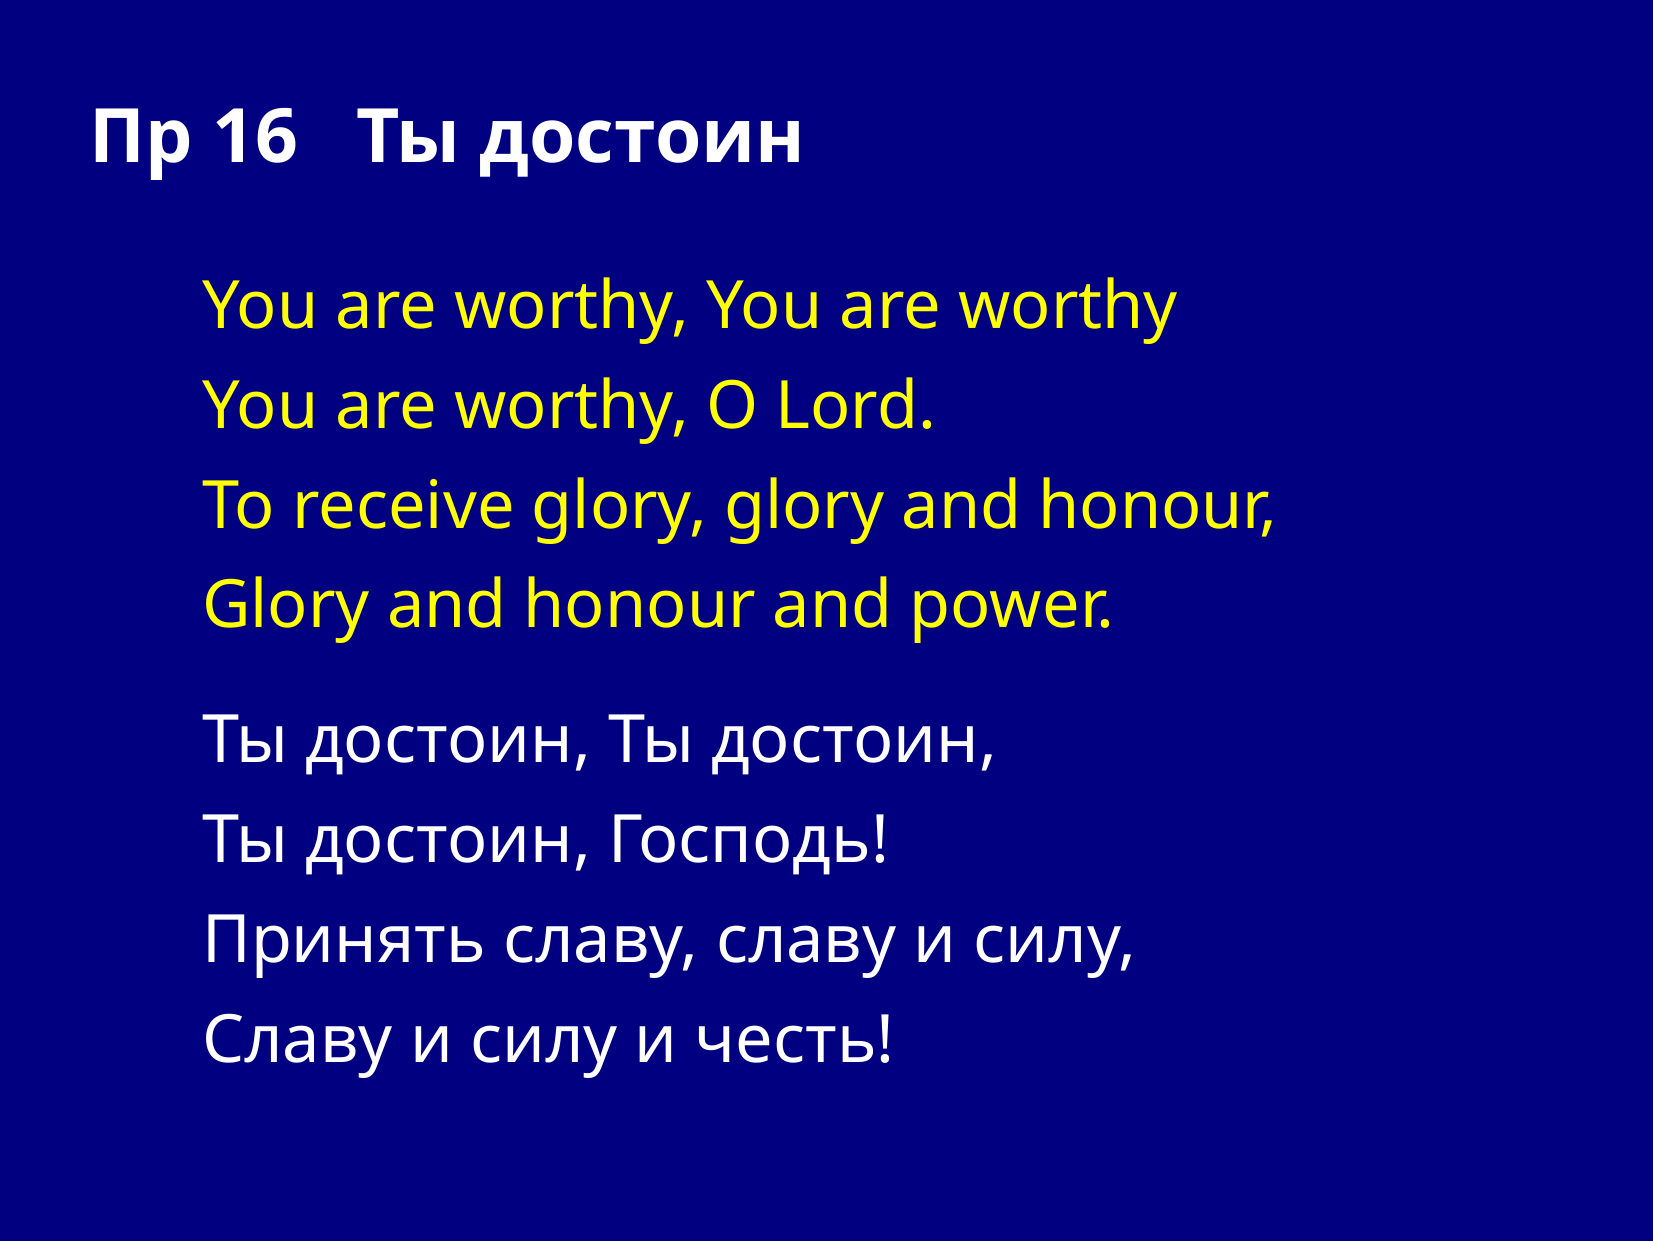

Пр 16 Ты достоин
	You are worthy, You are worthy
	You are worthy, O Lord.
	To receive glory, glory and honour,
	Glory and honour and power.
	Ты достоин, Ты достоин,
	Ты достоин, Господь!
	Принять славу, славу и силу,
	Славу и силу и честь!